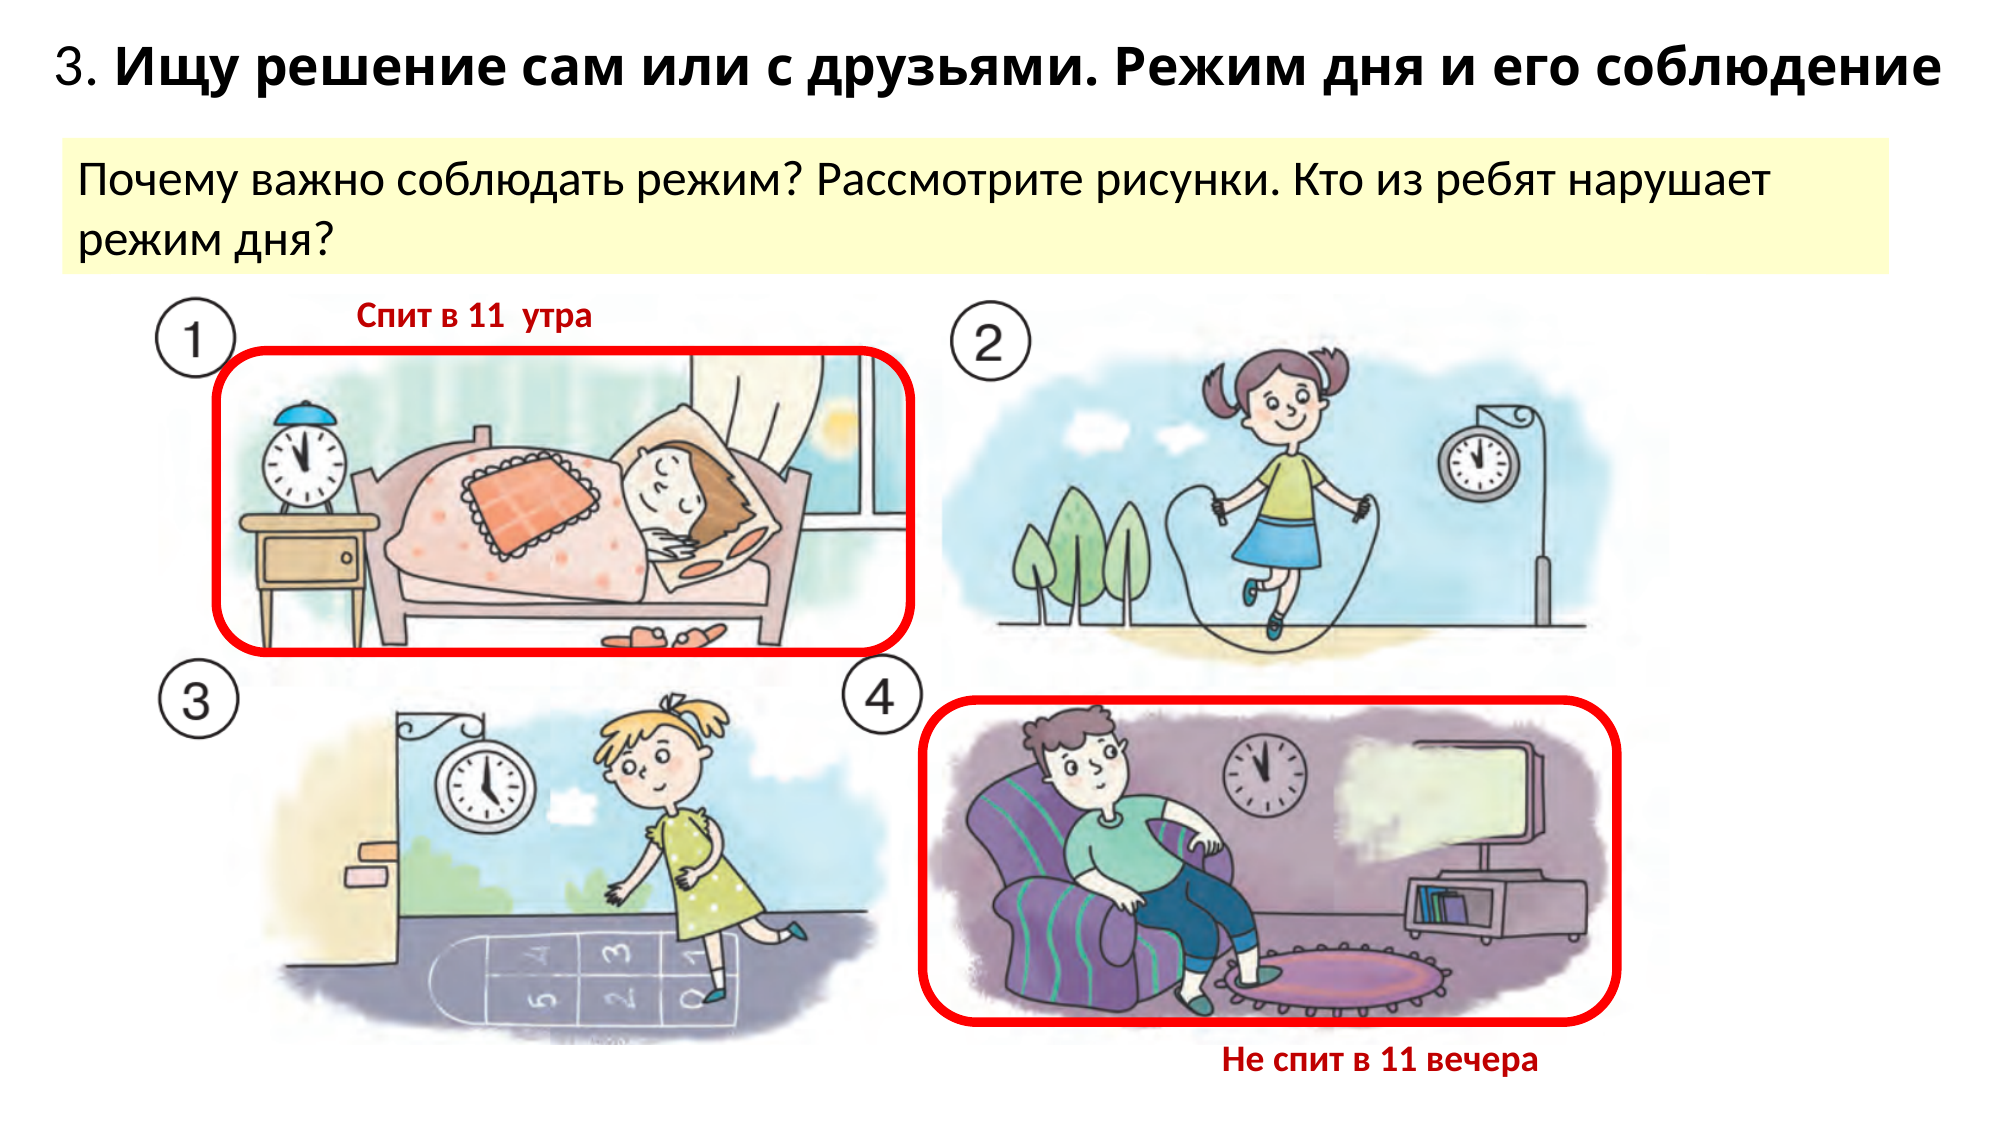

# 3. Ищу решение сам или с друзьями. Режим дня и его соблюдение
Почему важно соблюдать режим? Рассмотрите рисунки. Кто из ребят нарушает режим дня?
Спит в 11 утра
Не спит в 11 вечера